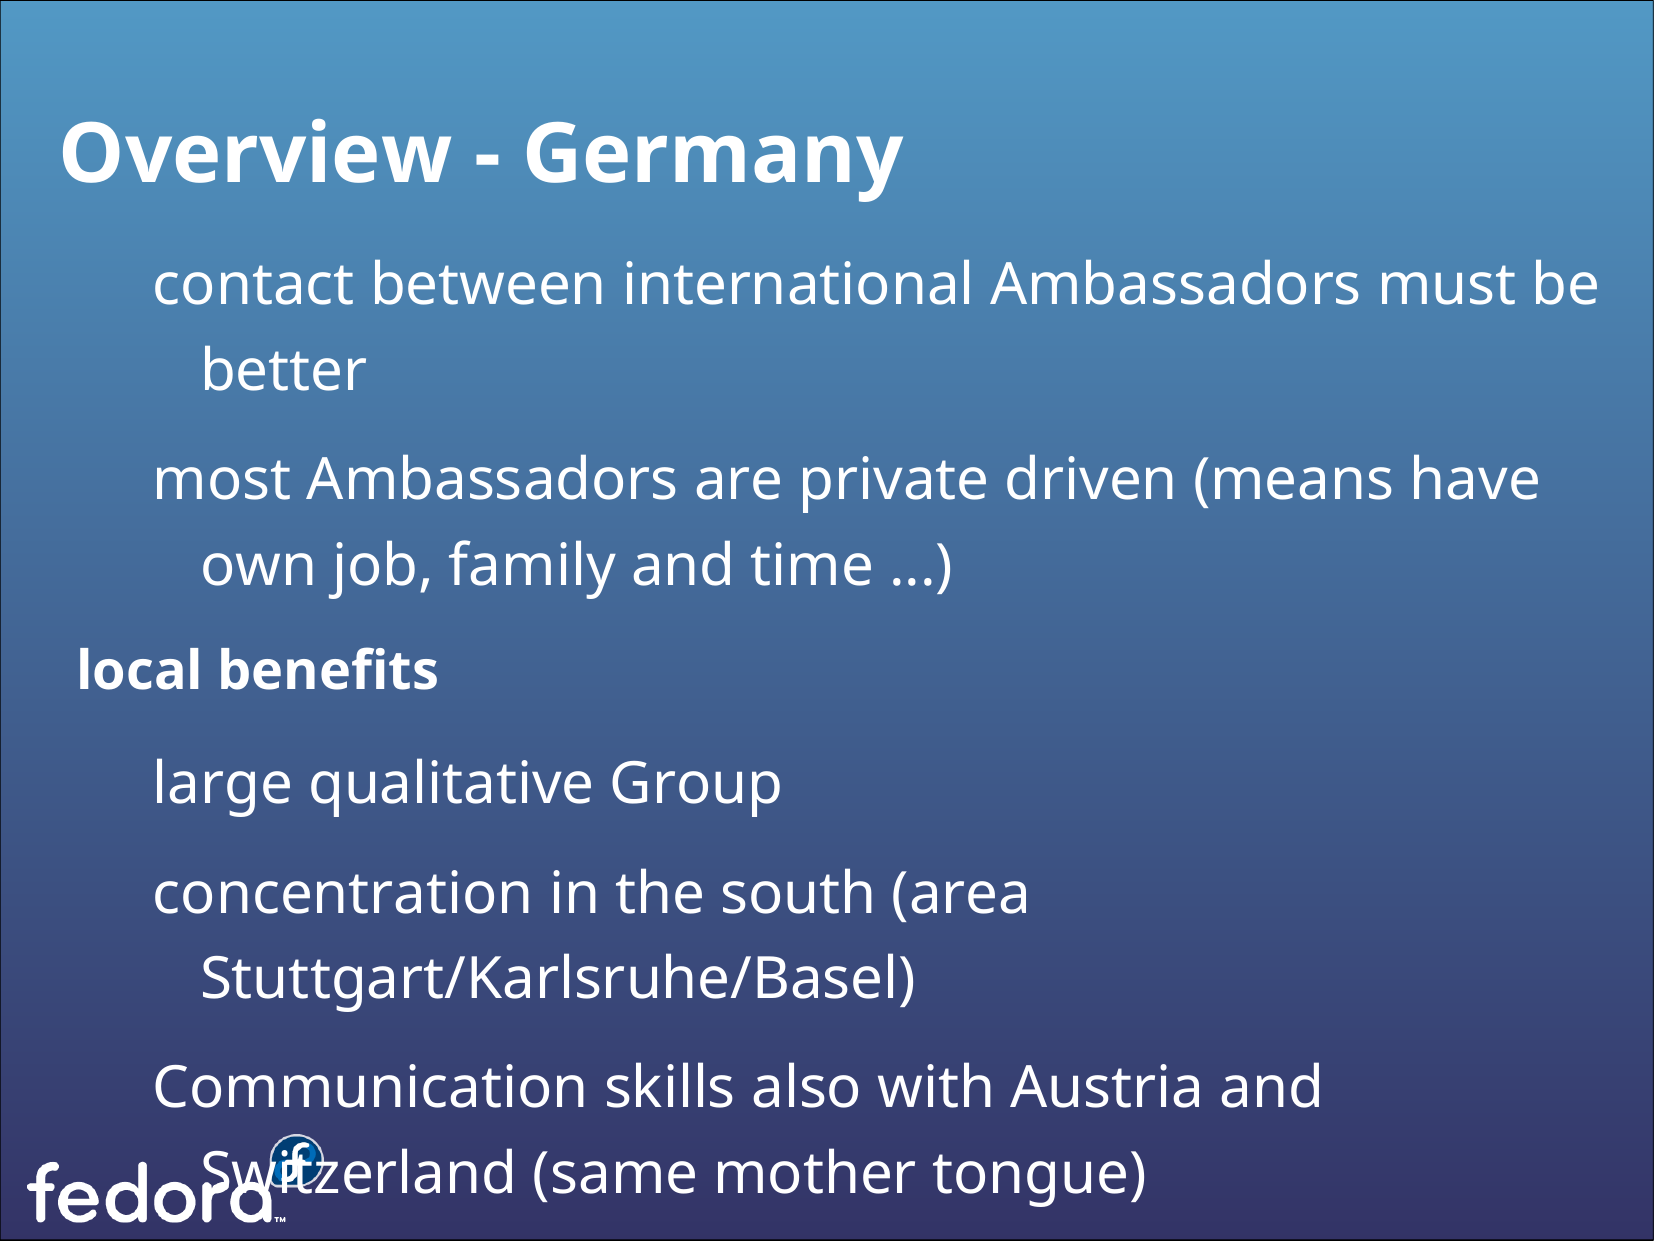

# Overview - Germany
contact between international Ambassadors must be better
most Ambassadors are private driven (means have own job, family and time ...)
local benefits
large qualitative Group
concentration in the south (area Stuttgart/Karlsruhe/Basel)
Communication skills also with Austria and Switzerland (same mother tongue)